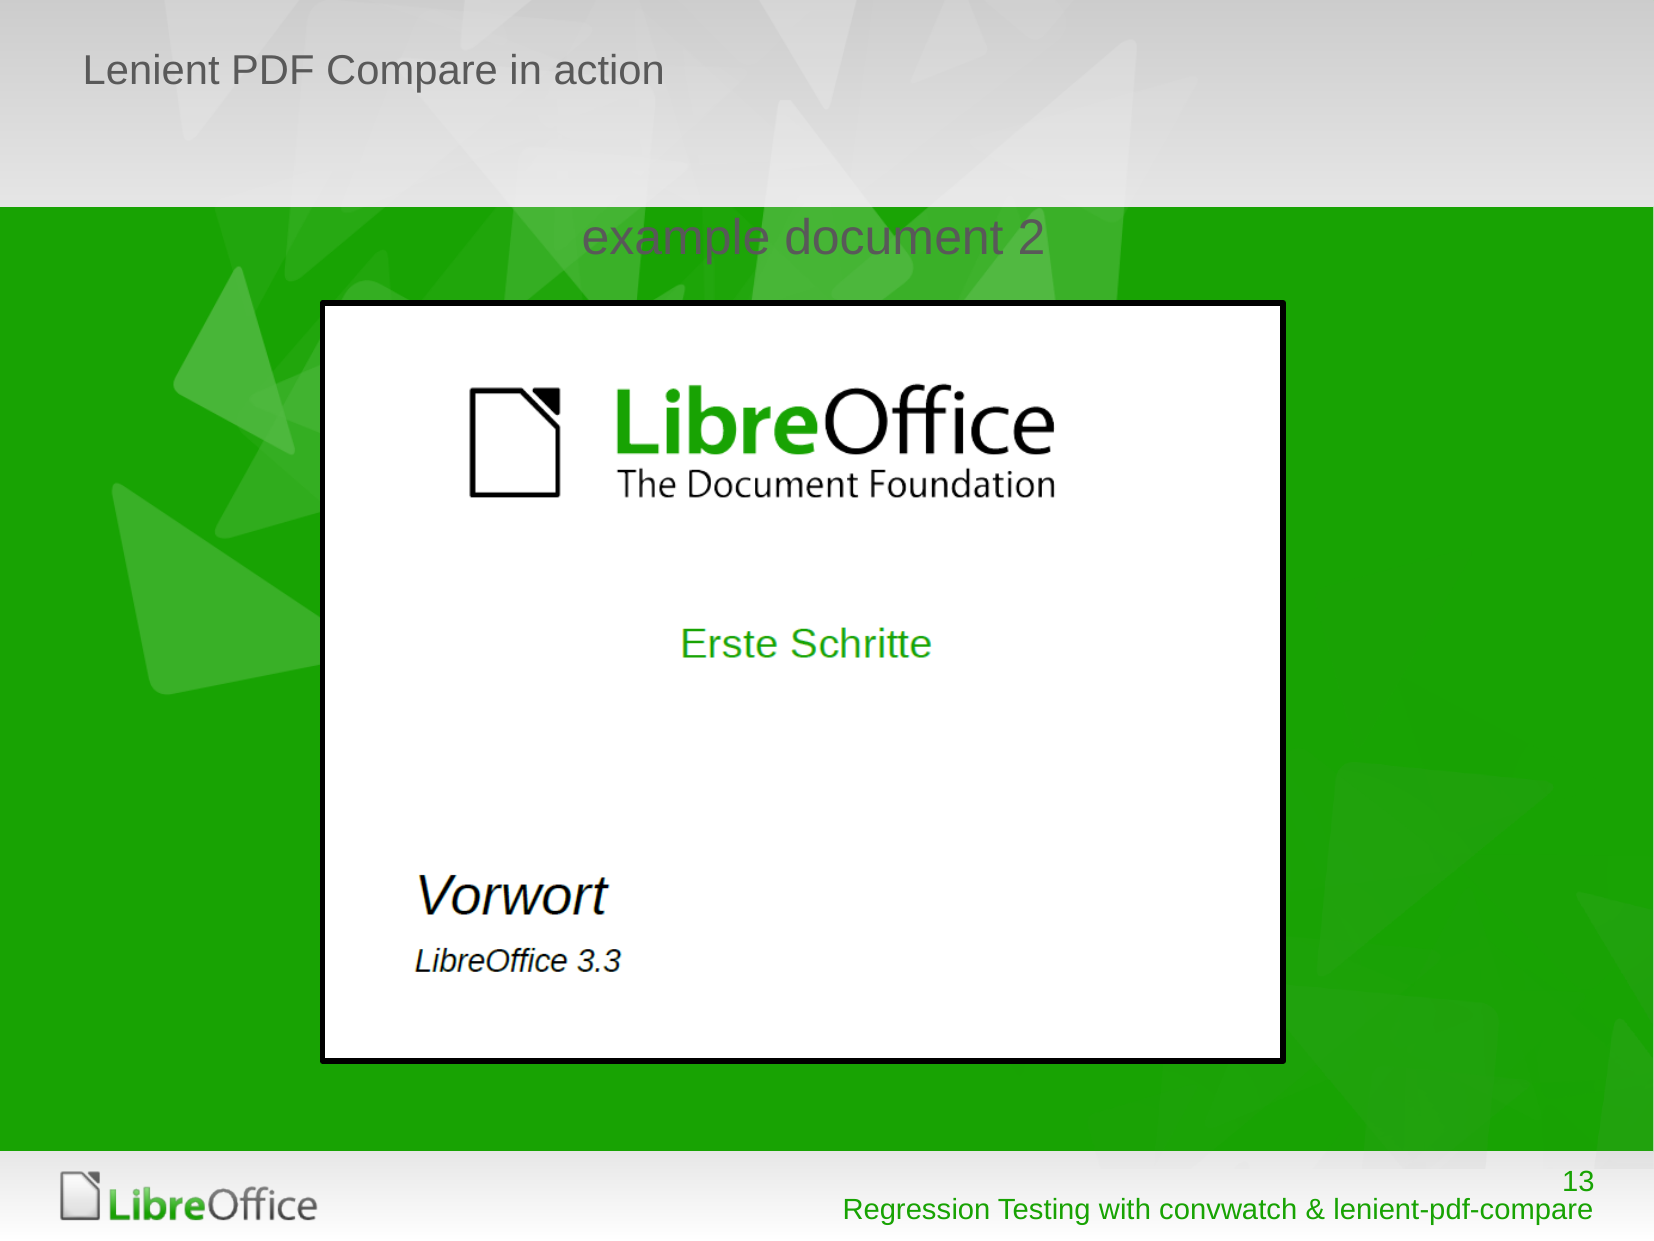

# Lenient PDF Compare in action
example document 2
13
Regression Testing with convwatch & lenient-pdf-compare